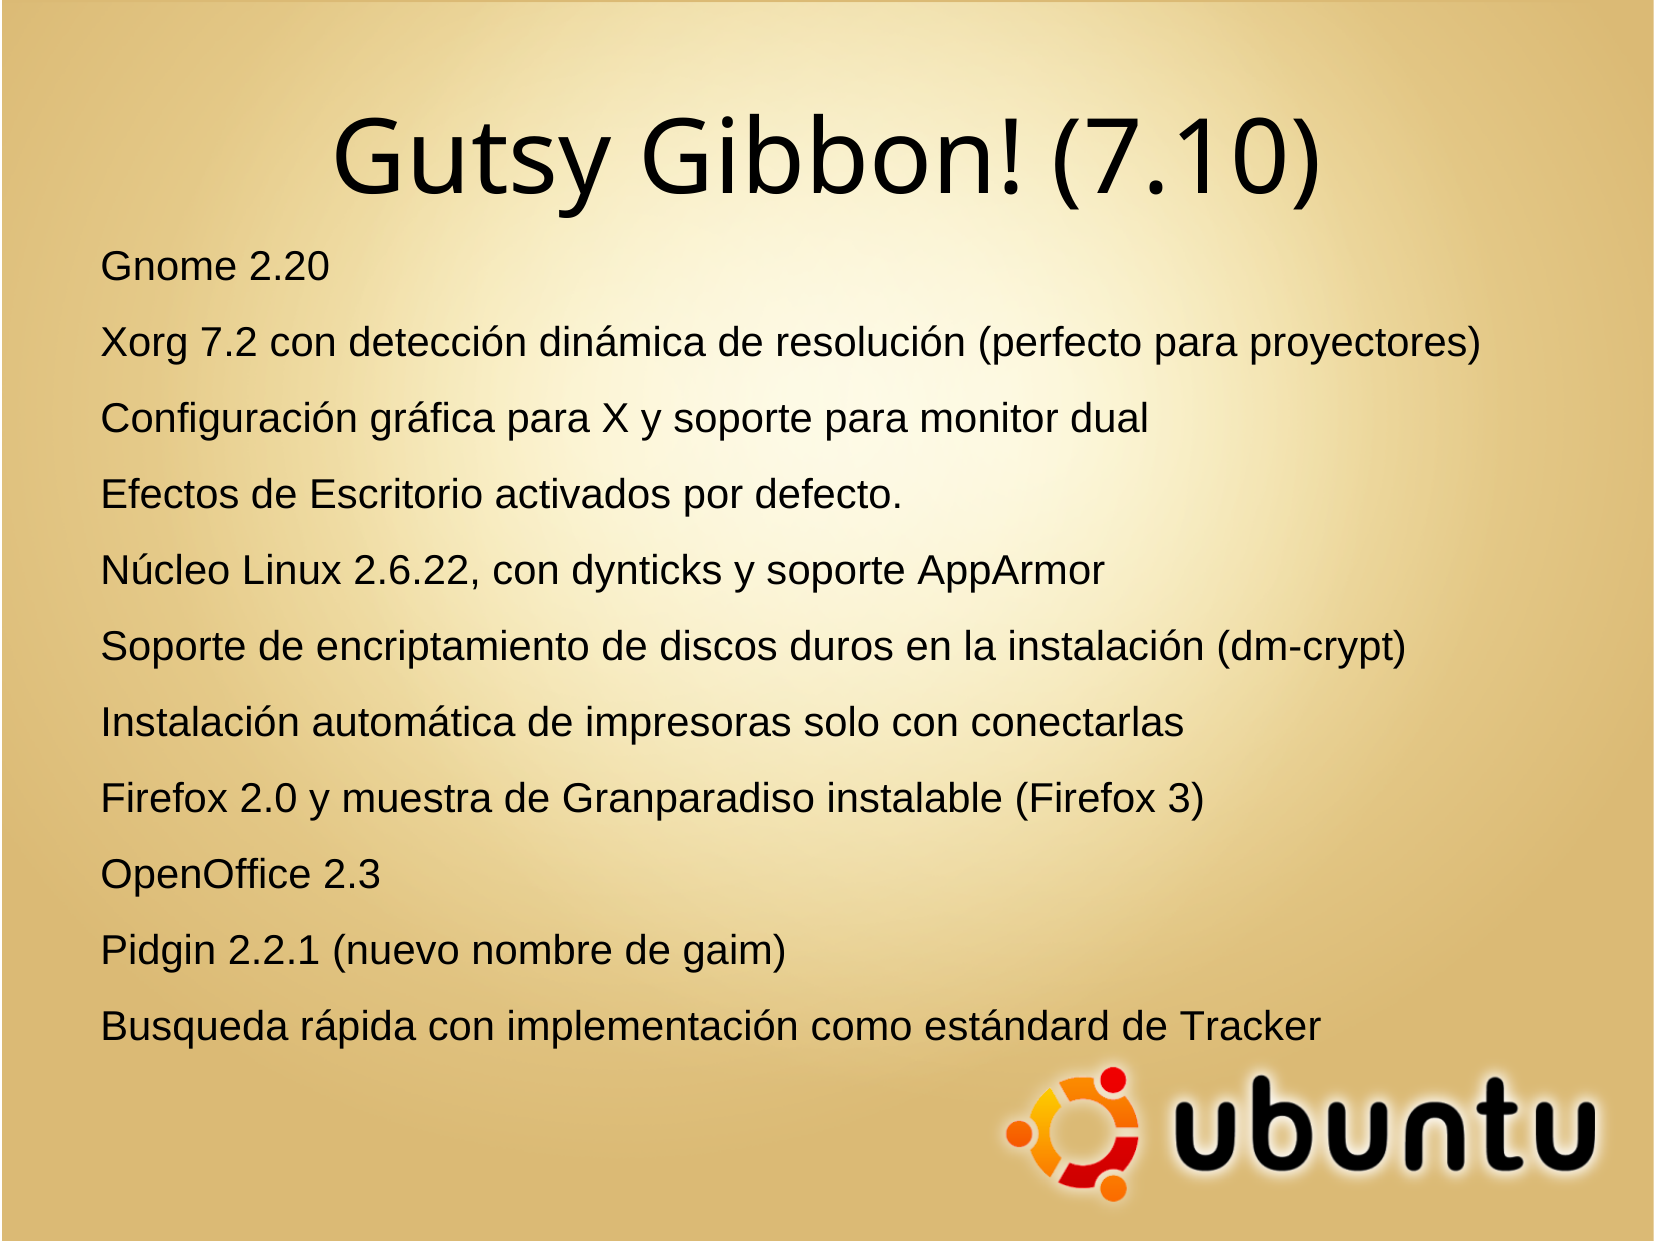

# Gutsy Gibbon! (7.10)
Gnome 2.20
Xorg 7.2 con detección dinámica de resolución (perfecto para proyectores)
Configuración gráfica para X y soporte para monitor dual
Efectos de Escritorio activados por defecto.
Núcleo Linux 2.6.22, con dynticks y soporte AppArmor
Soporte de encriptamiento de discos duros en la instalación (dm-crypt)
Instalación automática de impresoras solo con conectarlas
Firefox 2.0 y muestra de Granparadiso instalable (Firefox 3)
OpenOffice 2.3
Pidgin 2.2.1 (nuevo nombre de gaim)
Busqueda rápida con implementación como estándard de Tracker